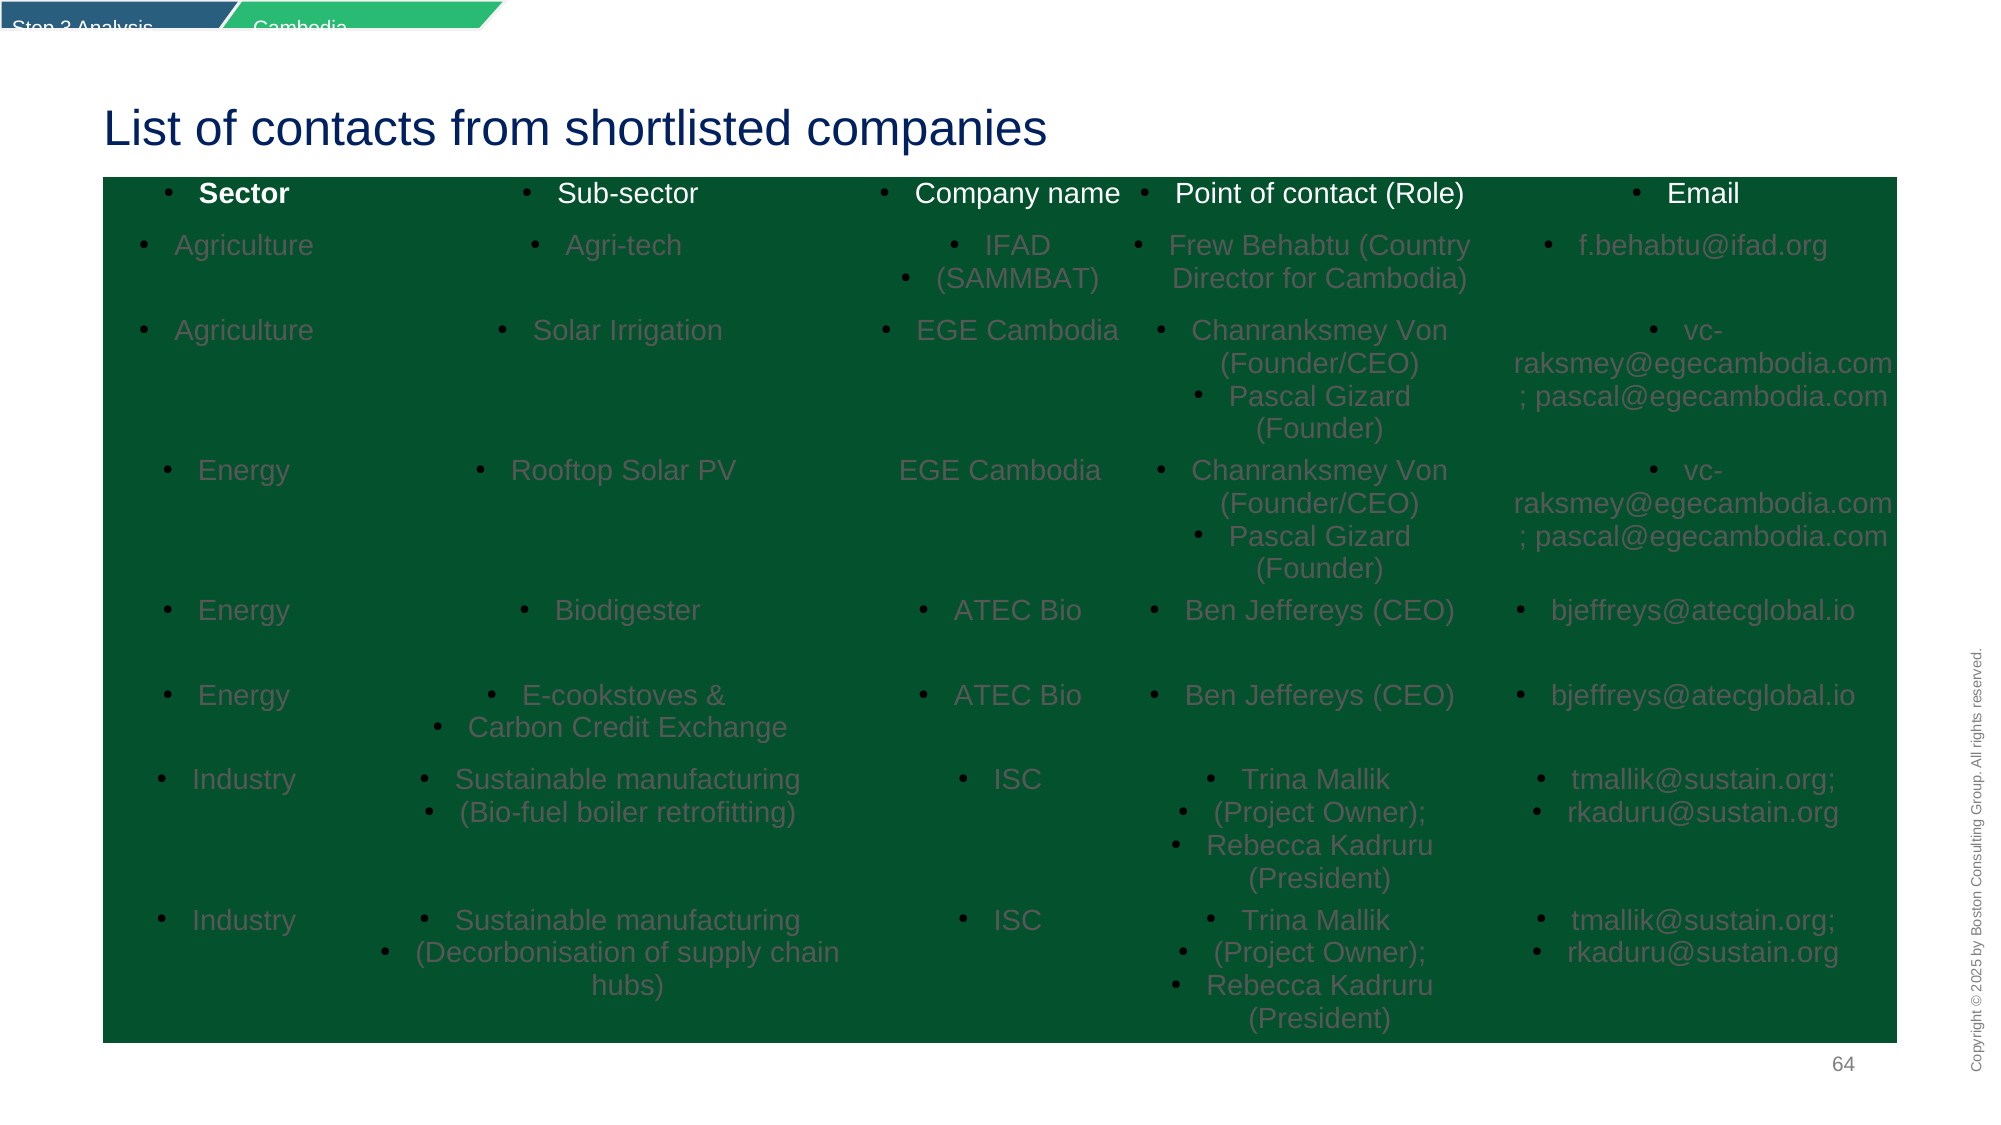

Step 3 Analysis
Cambodia
# List of contacts from shortlisted companies
| Sector | Sub-sector | Company name | Point of contact (Role) | Email |
| --- | --- | --- | --- | --- |
| Agriculture | Agri-tech | IFAD (SAMMBAT) | Frew Behabtu (Country Director for Cambodia) | f.behabtu@ifad.org |
| Agriculture | Solar Irrigation | EGE Cambodia | Chanranksmey Von (Founder/CEO) Pascal Gizard (Founder) | vc-raksmey@egecambodia.com; pascal@egecambodia.com |
| Energy | Rooftop Solar PV | EGE Cambodia | Chanranksmey Von (Founder/CEO) Pascal Gizard (Founder) | vc-raksmey@egecambodia.com; pascal@egecambodia.com |
| Energy | Biodigester | ATEC Bio | Ben Jeffereys (CEO) | bjeffreys@atecglobal.io |
| Energy | E-cookstoves & Carbon Credit Exchange | ATEC Bio | Ben Jeffereys (CEO) | bjeffreys@atecglobal.io |
| Industry | Sustainable manufacturing (Bio-fuel boiler retrofitting) | ISC | Trina Mallik (Project Owner); Rebecca Kadruru (President) | tmallik@sustain.org; rkaduru@sustain.org |
| Industry | Sustainable manufacturing (Decorbonisation of supply chain hubs) | ISC | Trina Mallik (Project Owner); Rebecca Kadruru (President) | tmallik@sustain.org; rkaduru@sustain.org |